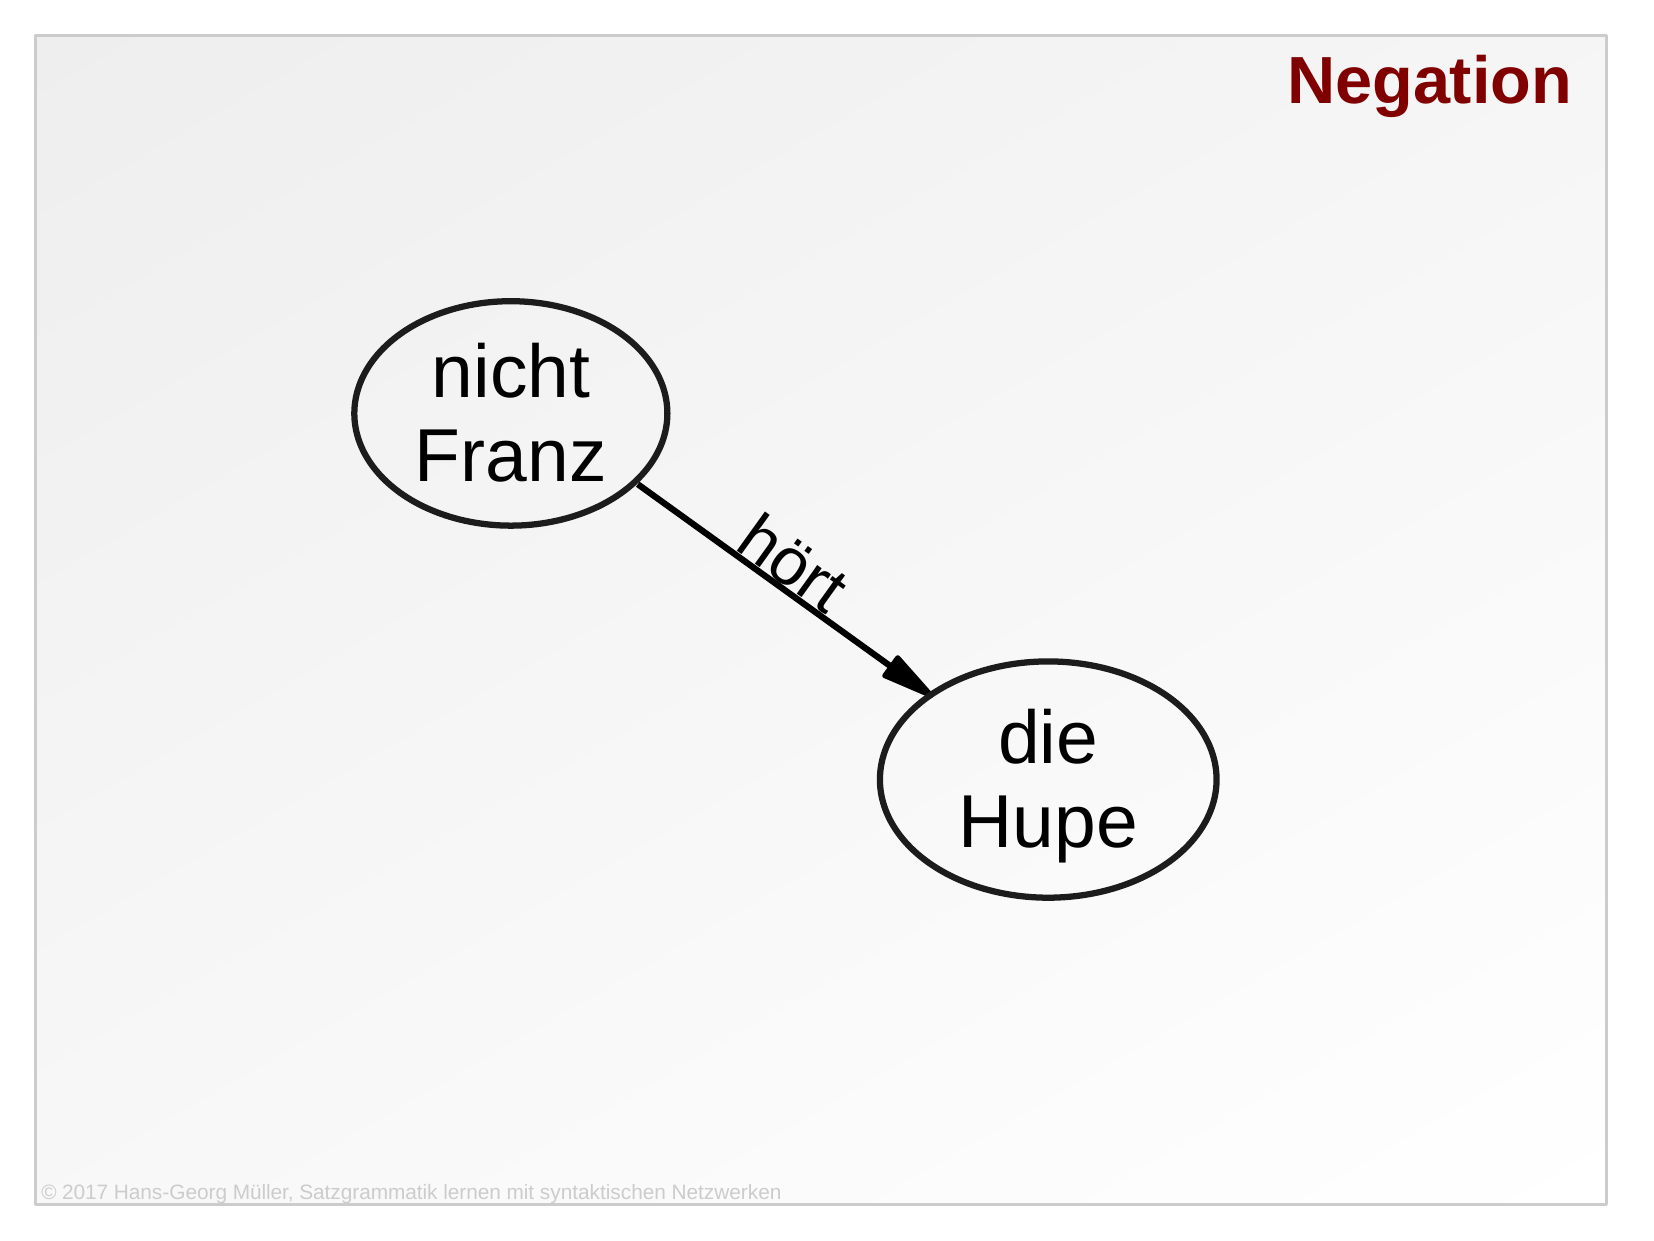

# Negation
nicht
Franz
hört
die
Hupe